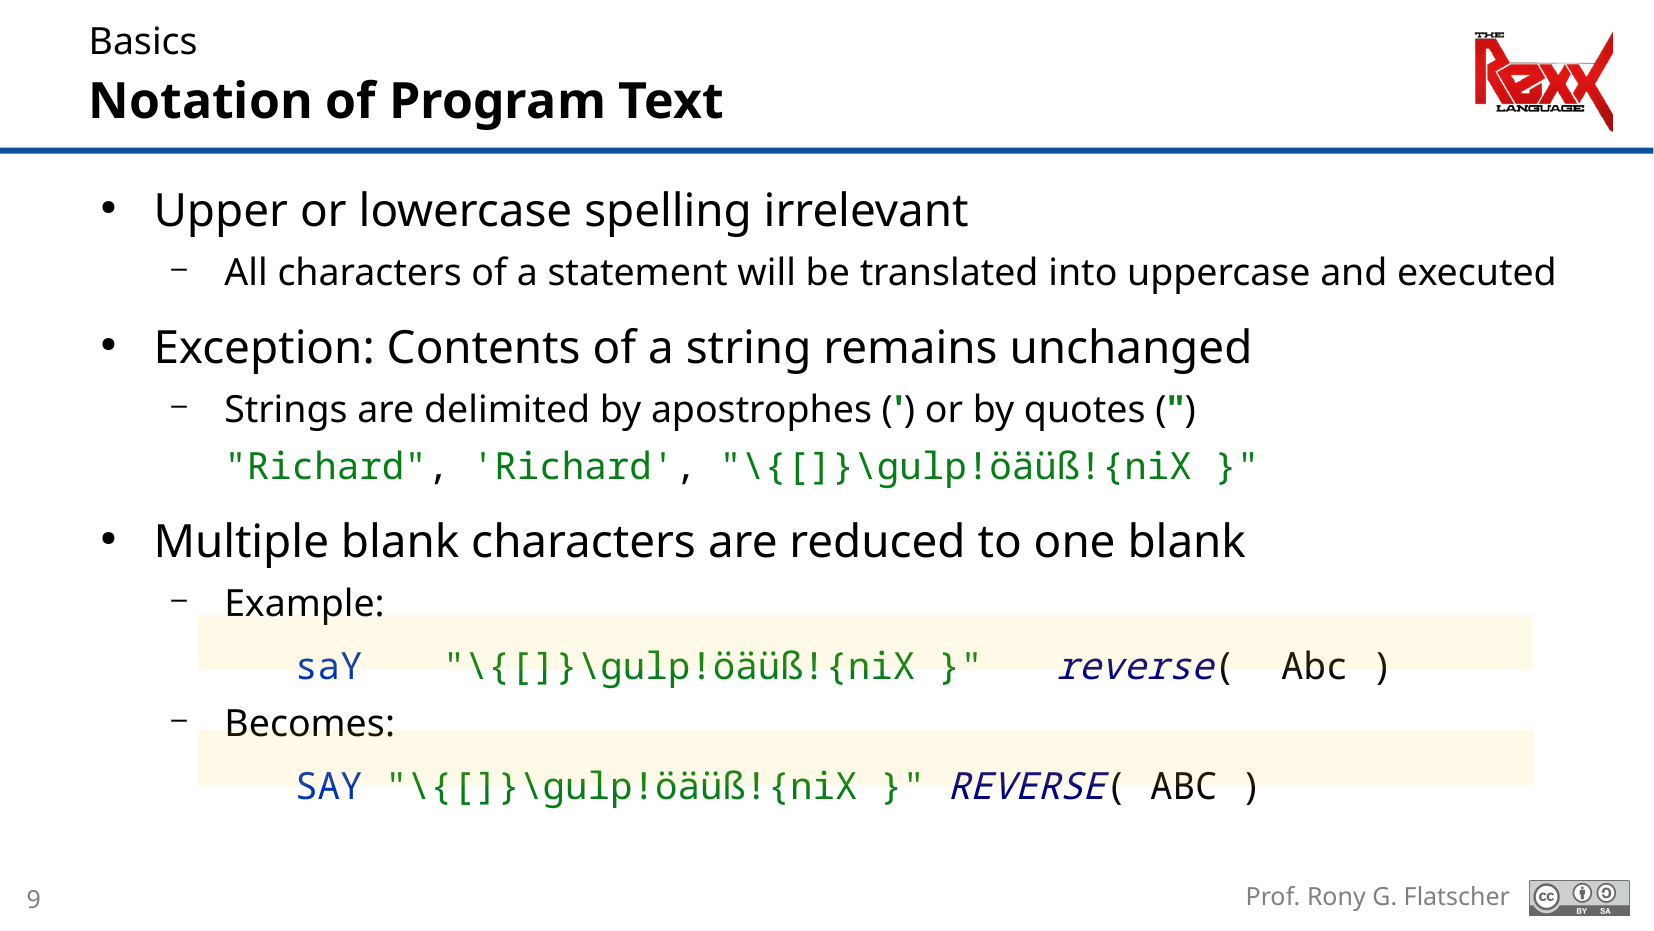

# Basics Notation of Program Text
Upper or lowercase spelling irrelevant
All characters of a statement will be translated into uppercase and executed
Exception: Contents of a string remains unchanged
Strings are delimited by apostrophes (') or by quotes (")
"Richard", 'Richard', "\{[]}\gulp!öäüß!{niX }"
Multiple blank characters are reduced to one blank
Example:
saY 	"\{[]}\gulp!öäüß!{niX }"	 reverse( Abc )
Becomes:
SAY "\{[]}\gulp!öäüß!{niX }" REVERSE( ABC )